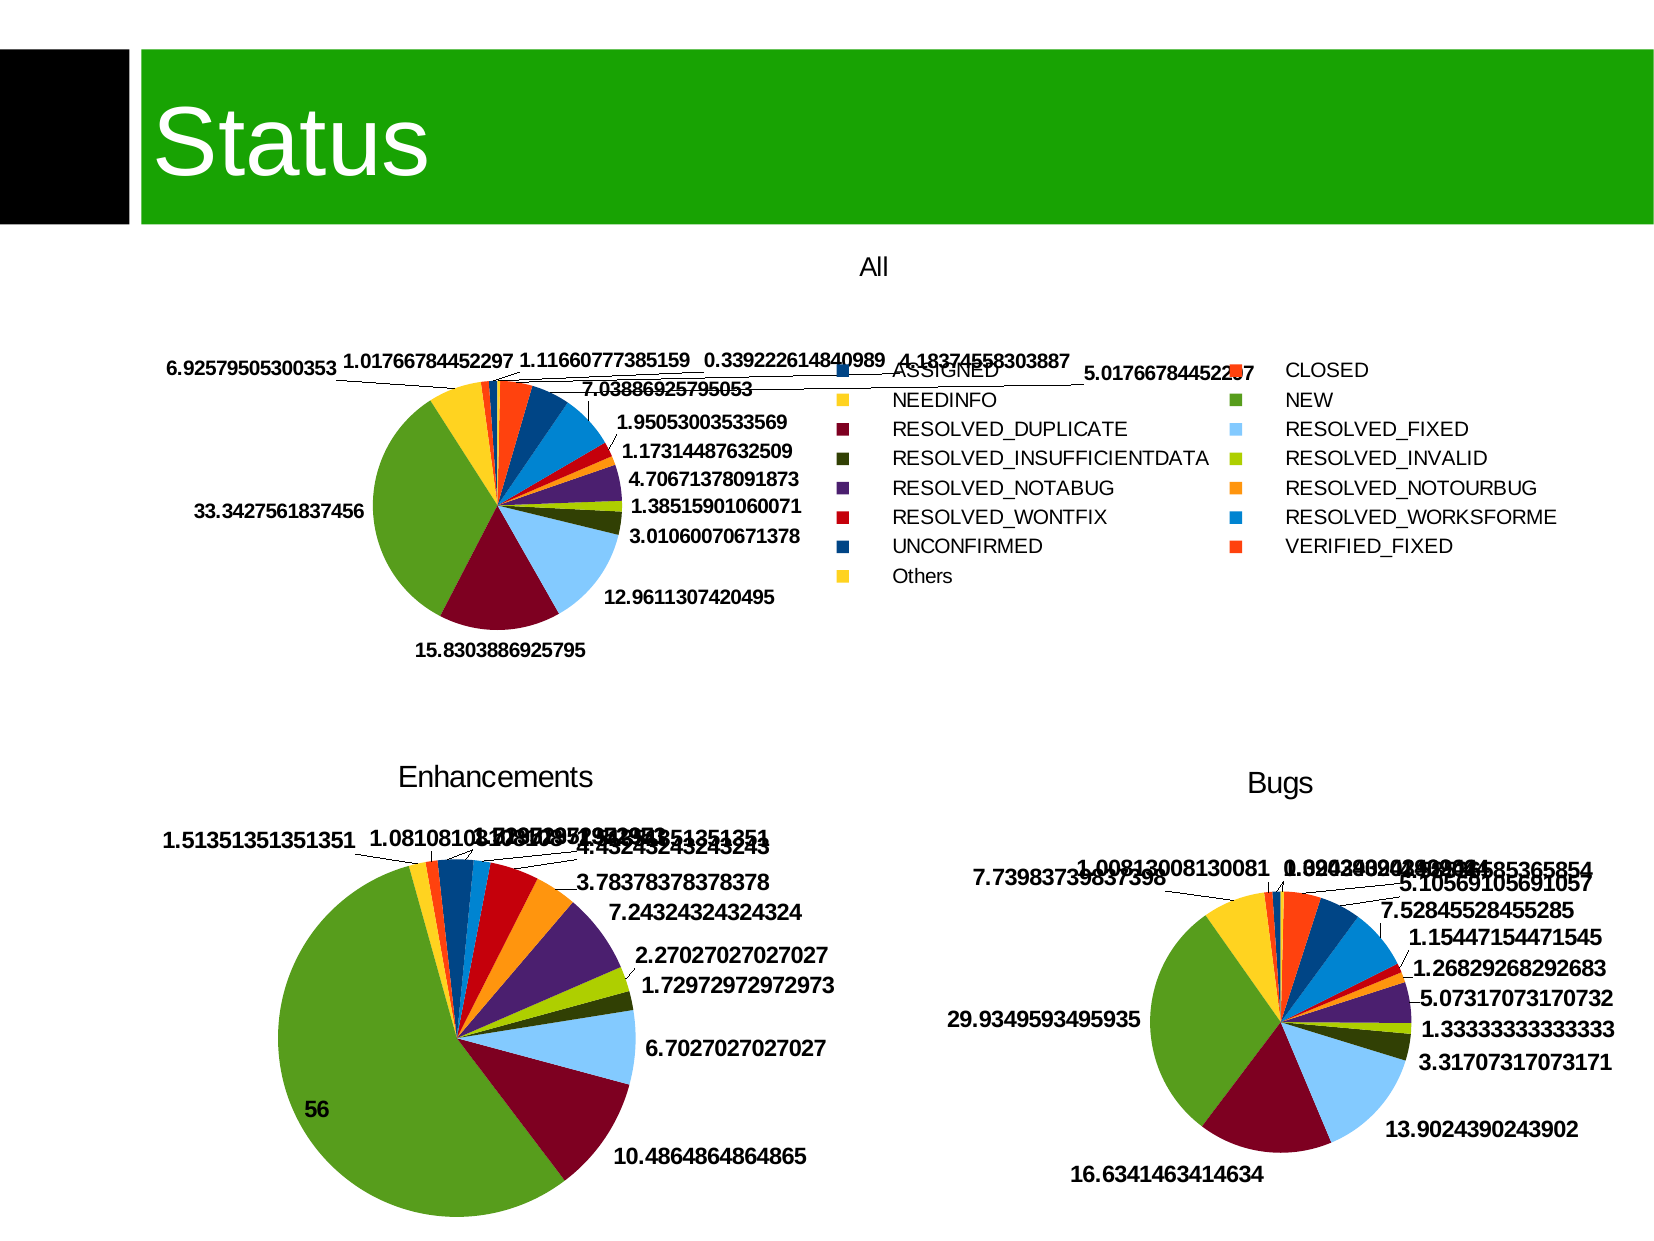

# Status
### Chart: All
| Category | Column O |
|---|---|
| ASSIGNED | 1.11660777385159 |
| CLOSED | 1.01766784452297 |
| NEEDINFO | 6.92579505300353 |
| NEW | 33.3427561837456 |
| RESOLVED_DUPLICATE | 15.8303886925795 |
| RESOLVED_FIXED | 12.9611307420495 |
| RESOLVED_INSUFFICIENTDATA | 3.01060070671378 |
| RESOLVED_INVALID | 1.38515901060071 |
| RESOLVED_NOTABUG | 4.70671378091873 |
| RESOLVED_NOTOURBUG | 1.17314487632509 |
| RESOLVED_WONTFIX | 1.95053003533569 |
| RESOLVED_WORKSFORME | 7.03886925795053 |
| UNCONFIRMED | 5.01766784452297 |
| VERIFIED_FIXED | 4.18374558303887 |
| Others | 0.339222614840989 |
### Chart: Enhancements
| Category | Column L |
|---|---|
| ASSIGNED | 1.72972972972973 |
| CLOSED | 1.08108108108108 |
| NEEDINFO | 1.51351351351351 |
| NEW | 56.0 |
| RESOLVED_DUPLICATE | 10.4864864864865 |
| RESOLVED_FIXED | 6.7027027027027 |
| RESOLVED_INVALID | 1.72972972972973 |
| RESOLVED_NOTABUG | 2.27027027027027 |
| RESOLVED_WONTFIX | 7.24324324324324 |
| RESOLVED_WORKSFORME | 3.78378378378378 |
| UNCONFIRMED | 4.43243243243243 |
| VERIFIED_FIXED | 1.51351351351351 |
| Others | 1.51351351351351 |
### Chart: Bugs
| Category | Column H |
|---|---|
| ASSIGNED | 1.02439024390244 |
| CLOSED | 1.00813008130081 |
| NEEDINFO | 7.73983739837398 |
| NEW | 29.9349593495935 |
| RESOLVED_DUPLICATE | 16.6341463414634 |
| RESOLVED_FIXED | 13.9024390243902 |
| RESOLVED_INSUFFICIENTDATA | 3.31707317073171 |
| RESOLVED_INVALID | 1.33333333333333 |
| RESOLVED_NOTABUG | 5.07317073170732 |
| RESOLVED_NOTOURBUG | 1.26829268292683 |
| RESOLVED_WONTFIX | 1.15447154471545 |
| RESOLVED_WORKSFORME | 7.52845528455285 |
| UNCONFIRMED | 5.10569105691057 |
| VERIFIED_FIXED | 4.58536585365854 |
| Others | 0.390243902439024 |